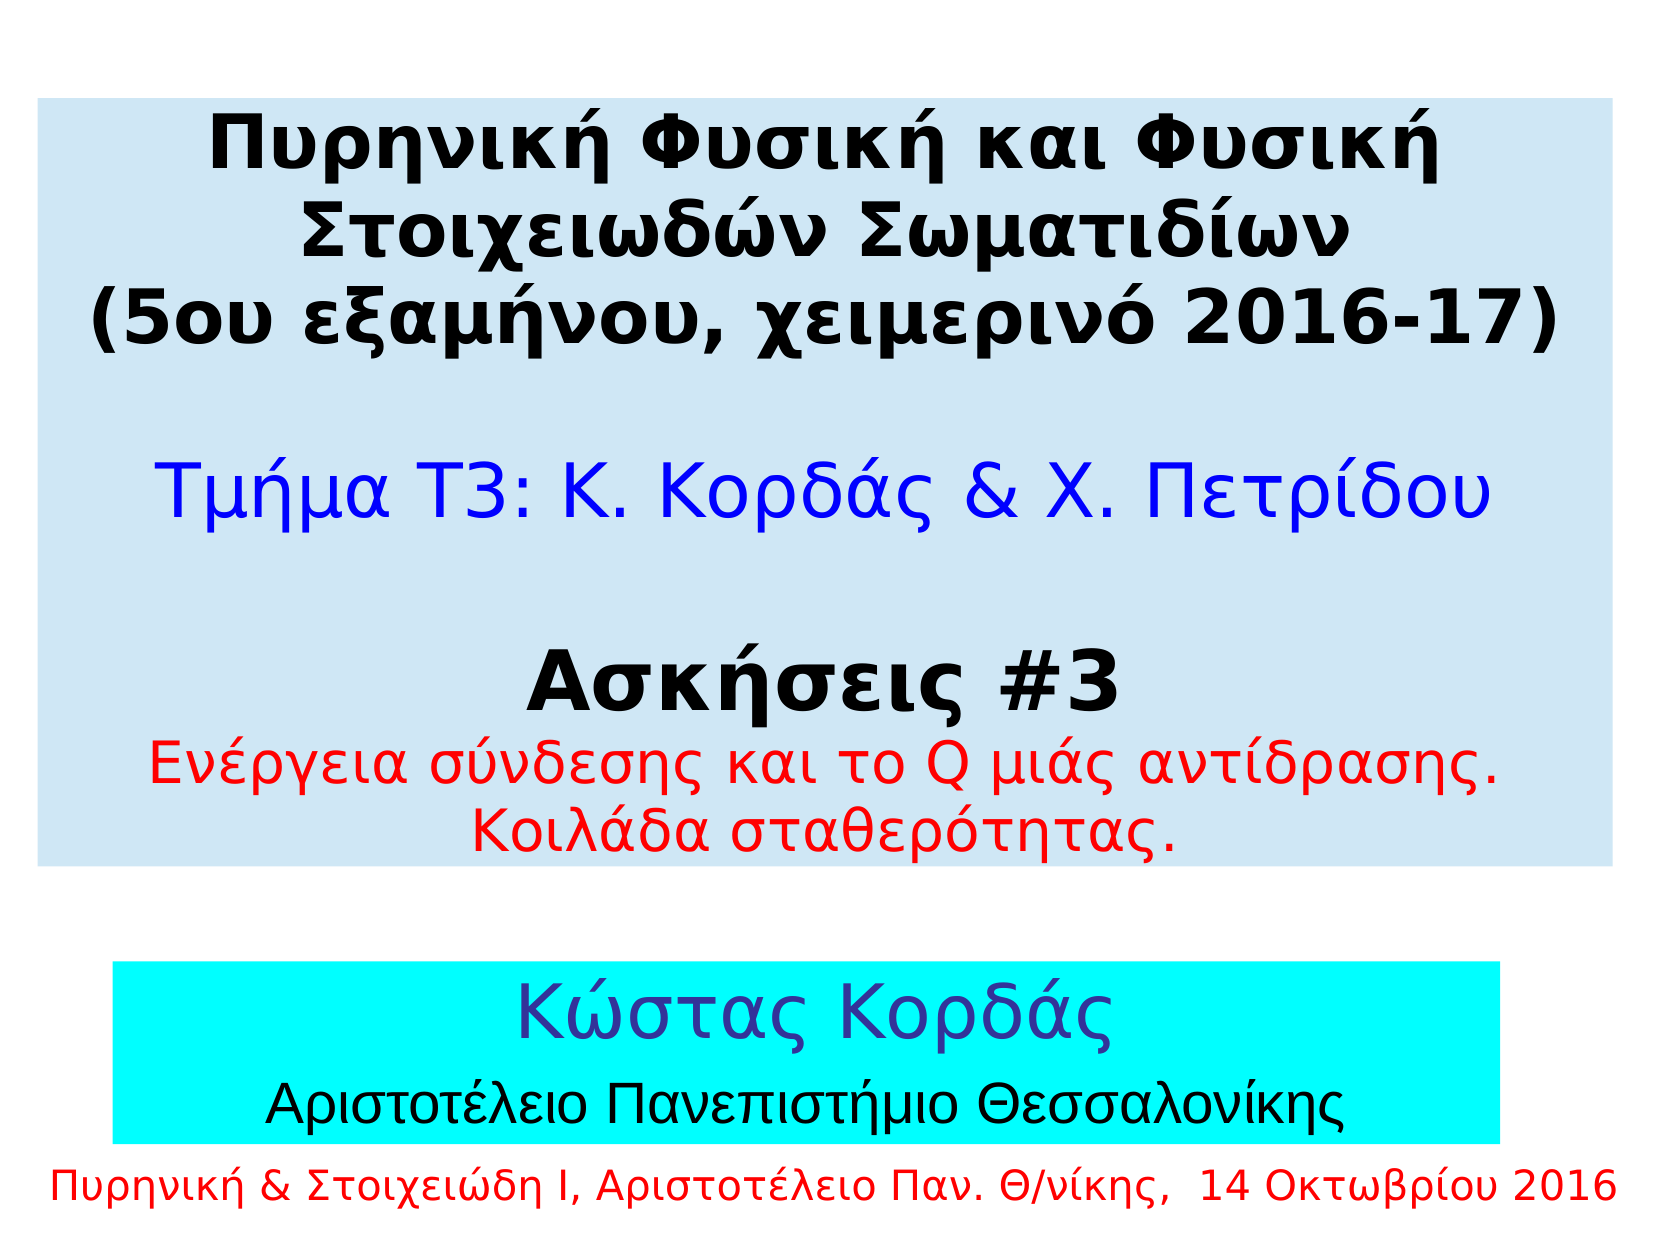

# Πυρηνική Φυσική και Φυσική Στοιχειωδών Σωματιδίων (5ου εξαμήνου, χειμερινό 2016-17) Τμήμα T3: Κ. Κορδάς & X. Πετρίδου Ασκήσεις #3 Ενέργεια σύνδεσης και το Q μιάς αντίδρασης. Κοιλάδα σταθερότητας.
 Κώστας Κορδάς
Αριστοτέλειο Πανεπιστήμιο Θεσσαλονίκης
Πυρηνική & Στοιχειώδη Ι, Αριστοτέλειο Παν. Θ/νίκης, 14 Οκτωβρίου 2016